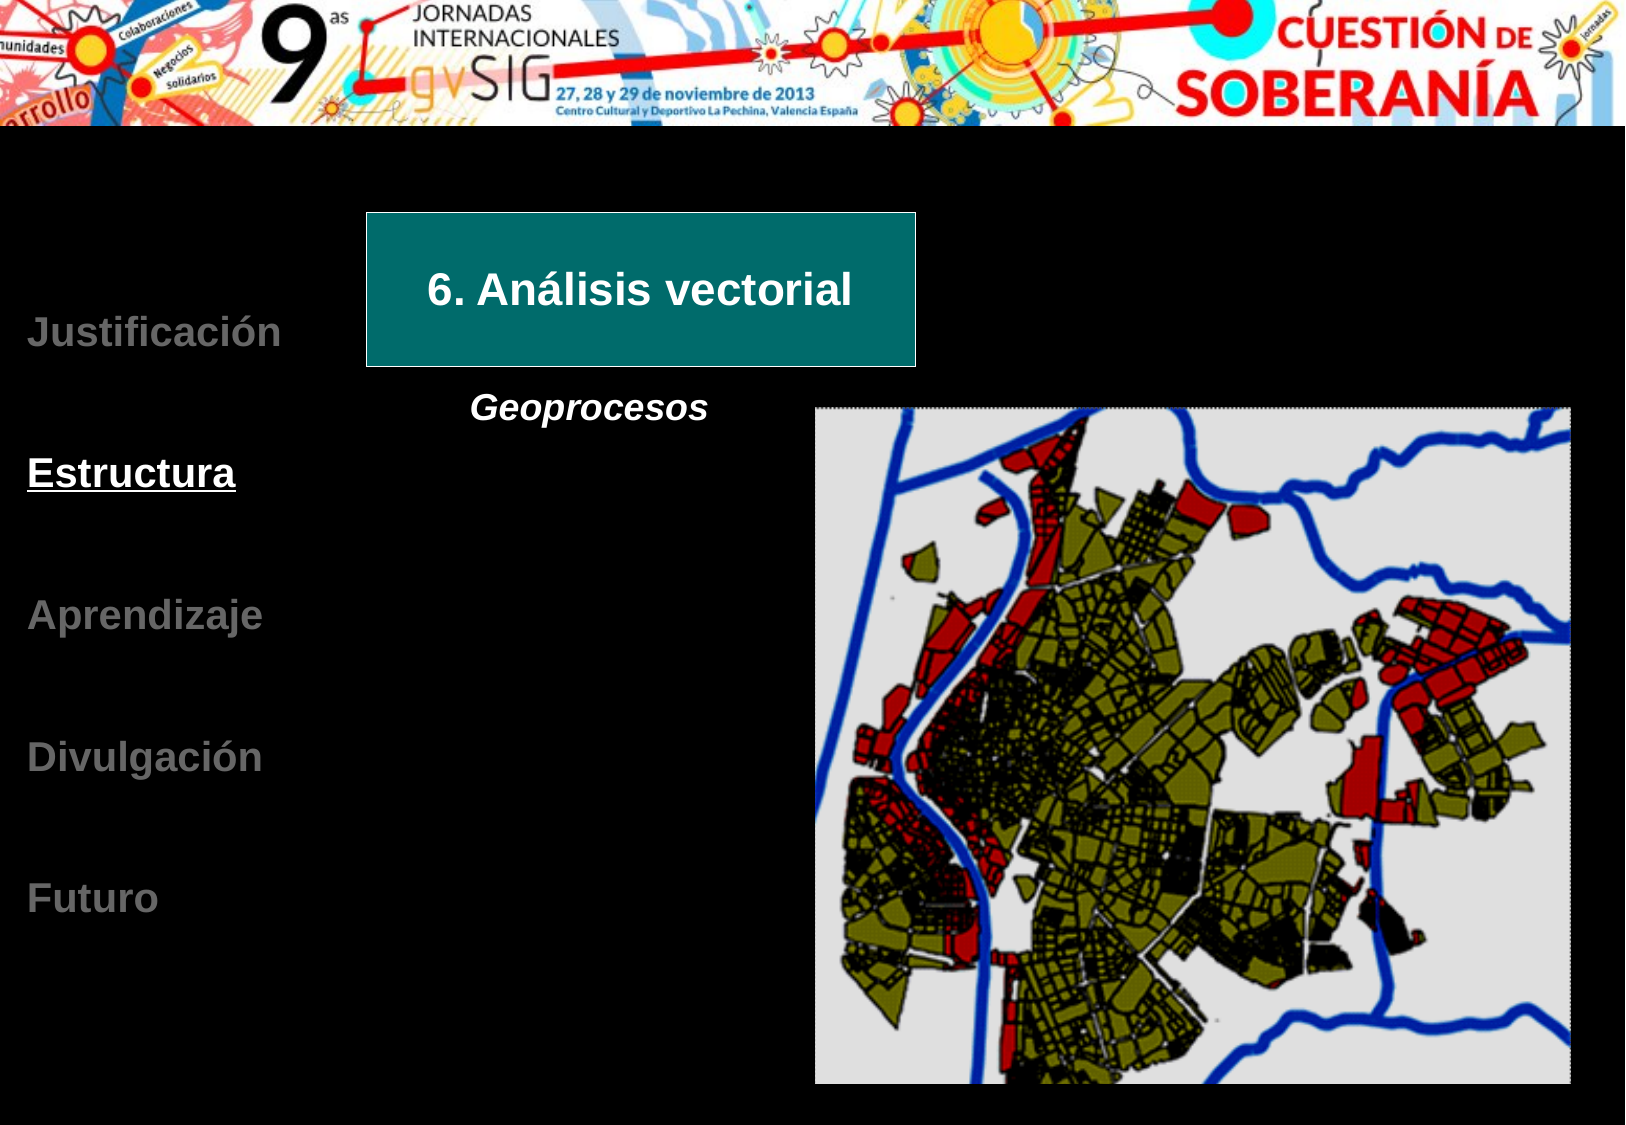

6. Análisis vectorial
Justificación
Estructura
Aprendizaje
Divulgación
Futuro
Geoprocesos